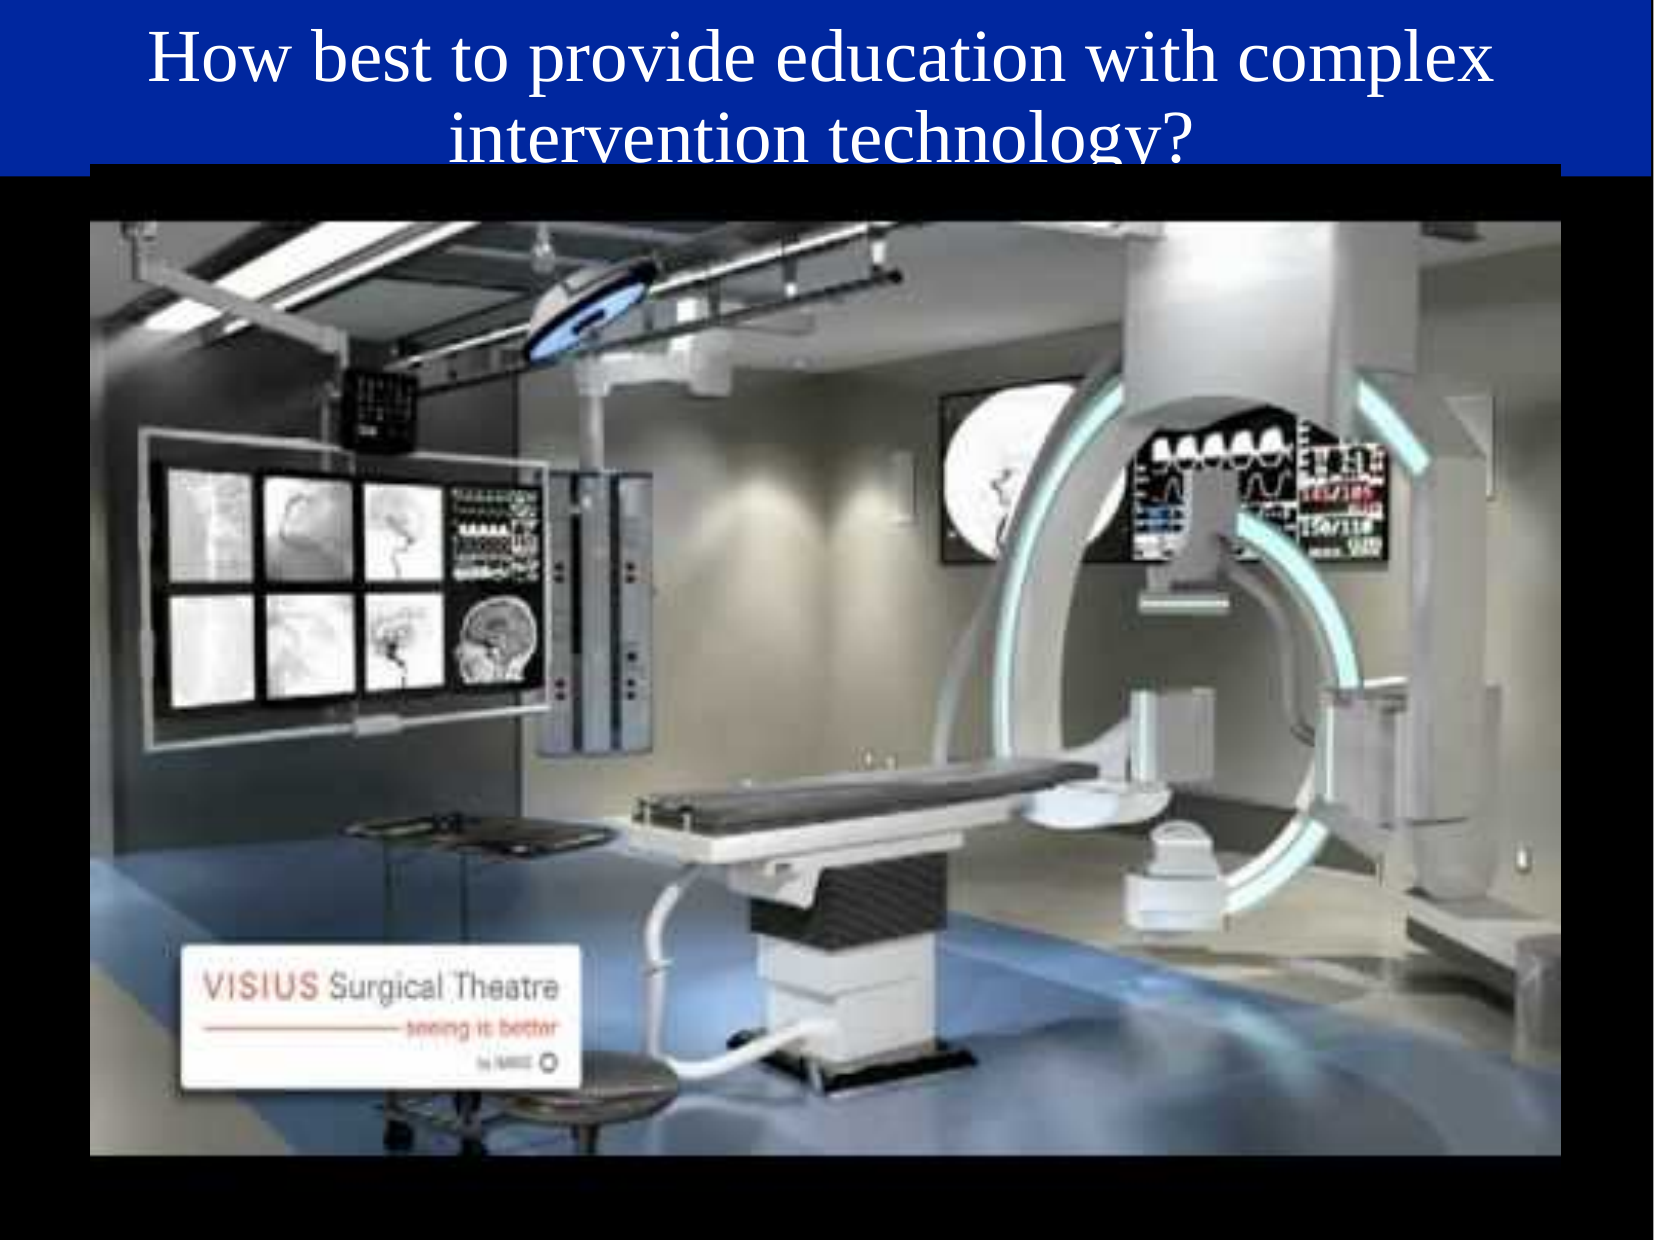

# How best to provide education with complex intervention technology?